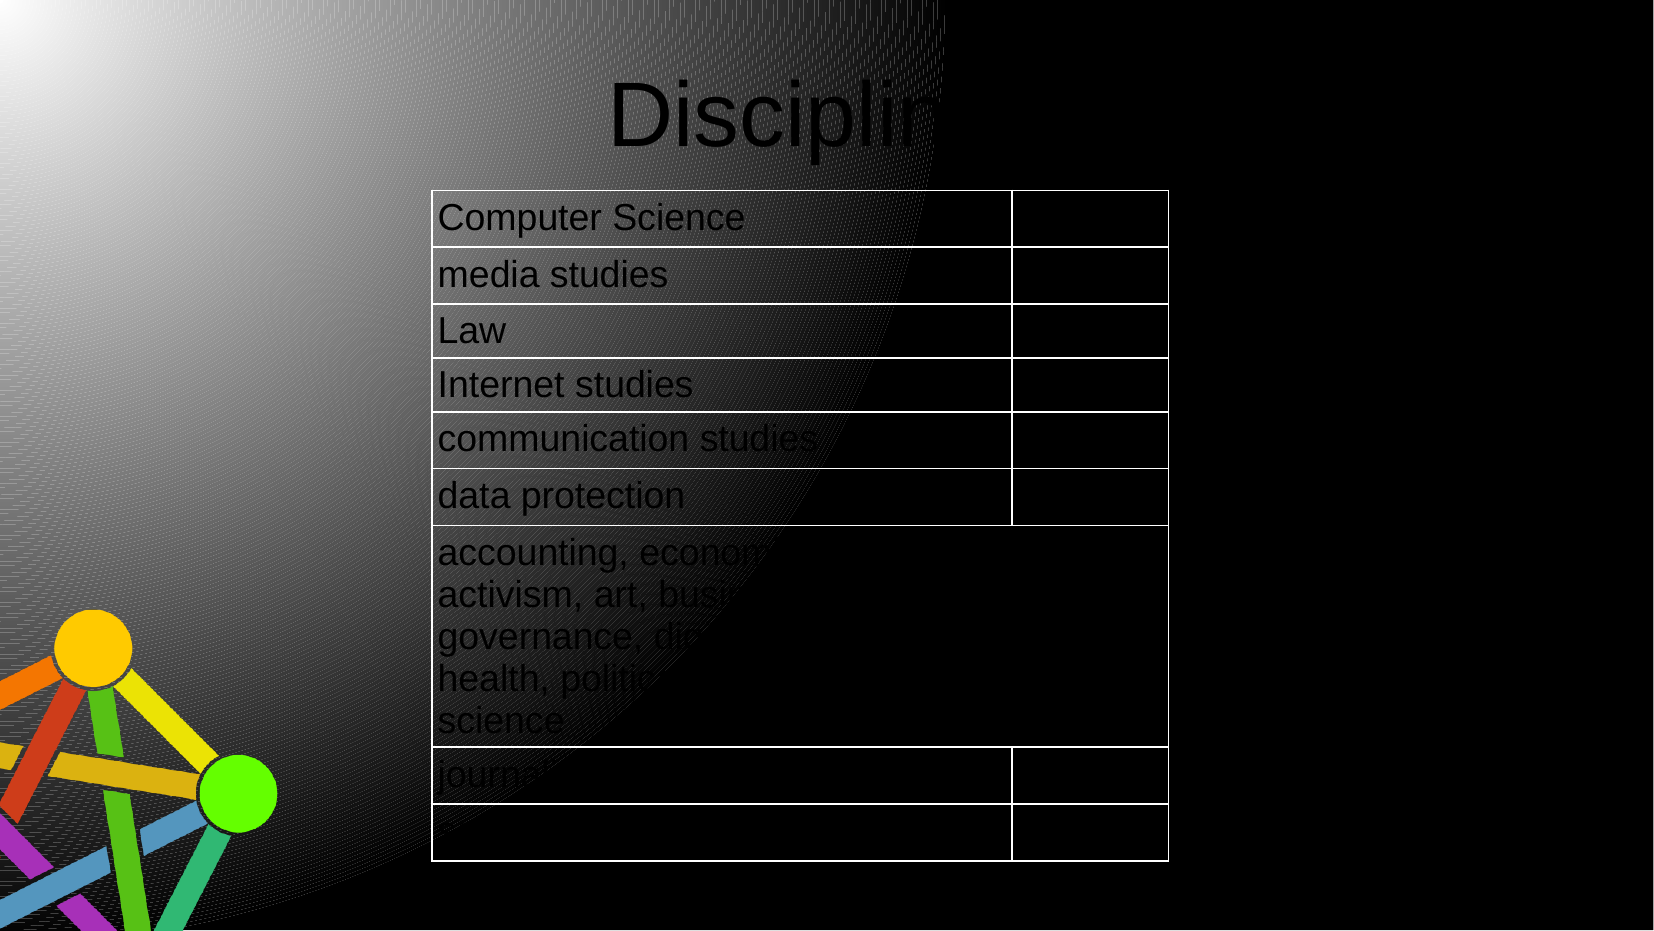

# Disciplines
| Computer Science | 47 |
| --- | --- |
| media studies | 13 |
| Law | 10 |
| Internet studies | 9 |
| communication studies | 5 |
| data protection | 5 |
| accounting, economics, management, activism, art, business studies, digital governance, digital humanities, ethics, health, political science, sociology, system science | |
| journalistic | 26 |
| software | 20 |